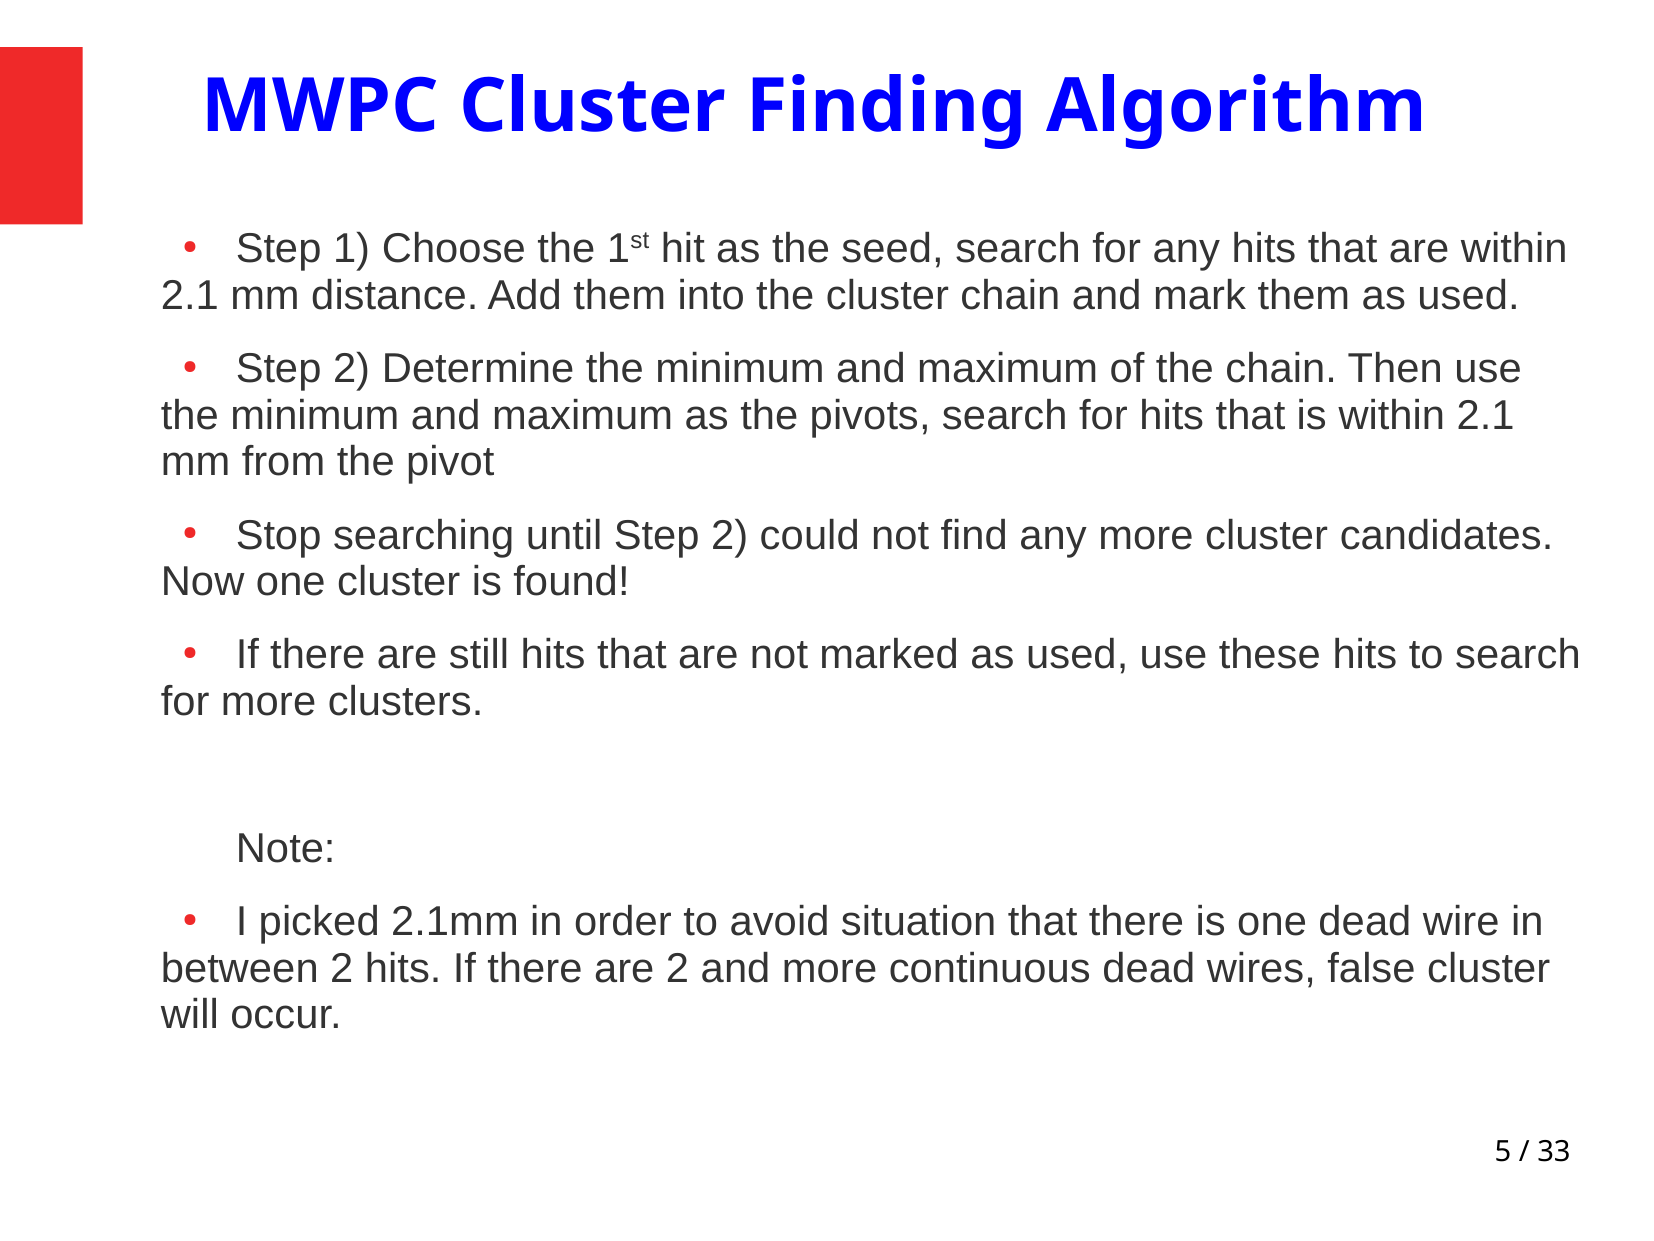

# MWPC Cluster Finding Algorithm
Step 1) Choose the 1st hit as the seed, search for any hits that are within 2.1 mm distance. Add them into the cluster chain and mark them as used.
Step 2) Determine the minimum and maximum of the chain. Then use the minimum and maximum as the pivots, search for hits that is within 2.1 mm from the pivot
Stop searching until Step 2) could not find any more cluster candidates. Now one cluster is found!
If there are still hits that are not marked as used, use these hits to search for more clusters.
Note:
I picked 2.1mm in order to avoid situation that there is one dead wire in between 2 hits. If there are 2 and more continuous dead wires, false cluster will occur.
5